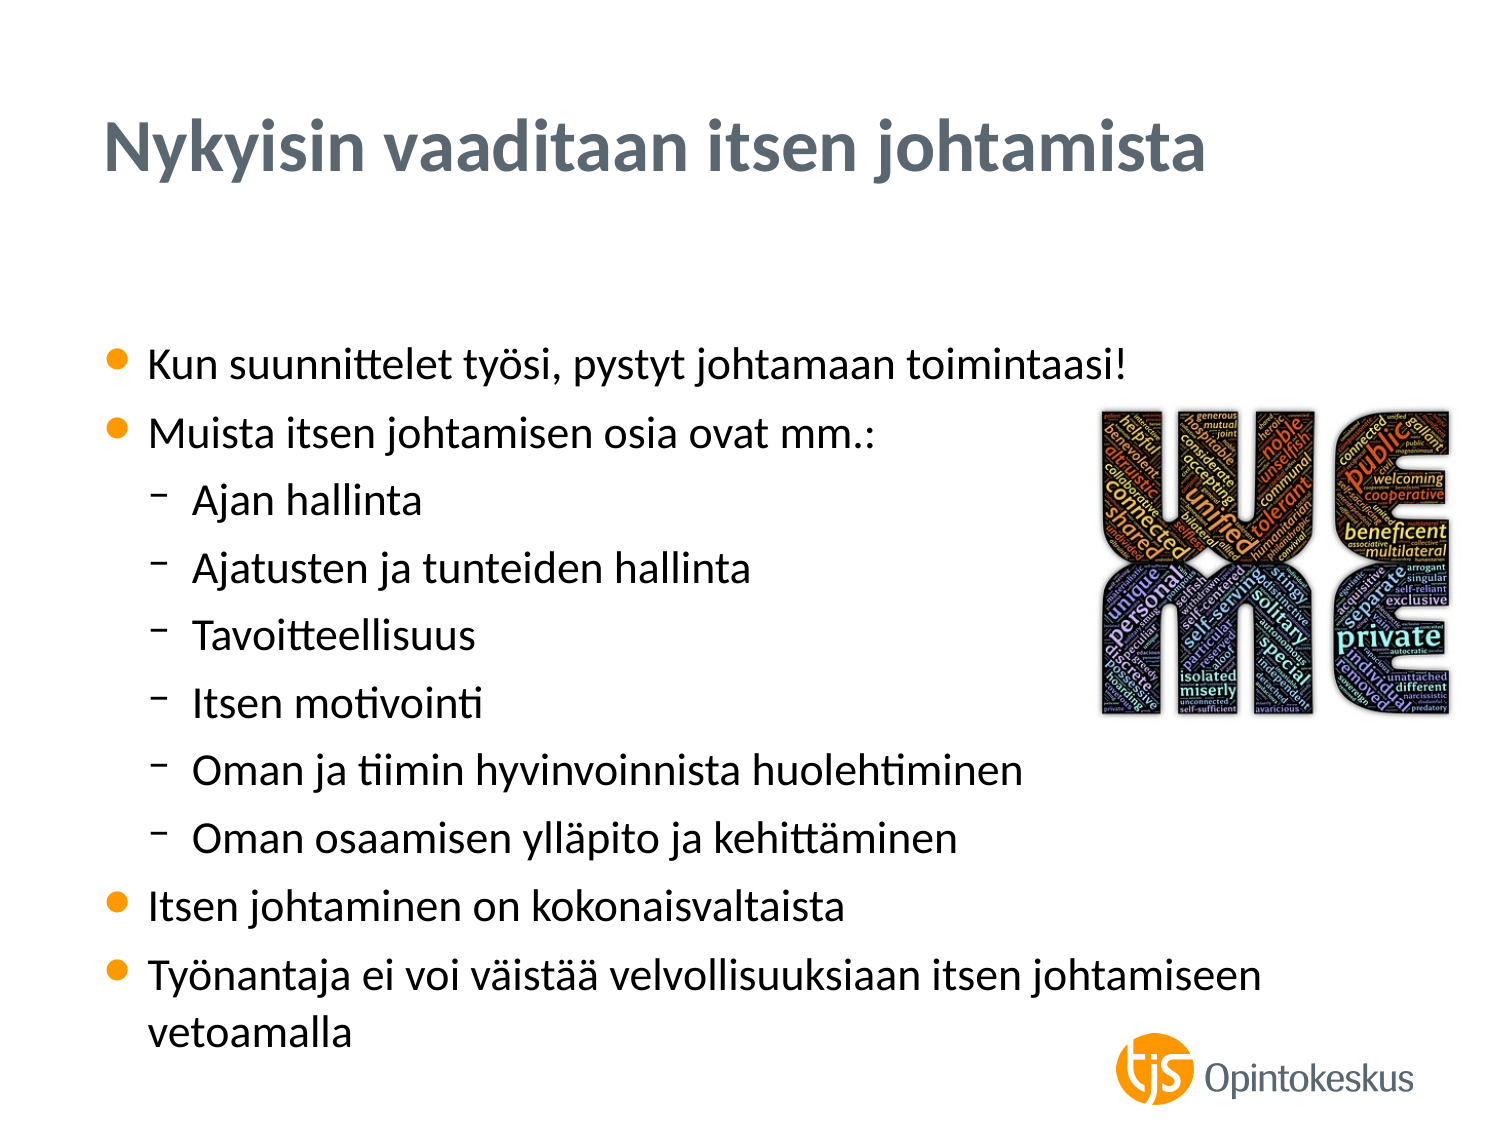

Nykyisin vaaditaan itsen johtamista
# Kun suunnittelet työsi, pystyt johtamaan toimintaasi!
Muista itsen johtamisen osia ovat mm.:
Ajan hallinta
Ajatusten ja tunteiden hallinta
Tavoitteellisuus
Itsen motivointi
Oman ja tiimin hyvinvoinnista huolehtiminen
Oman osaamisen ylläpito ja kehittäminen
Itsen johtaminen on kokonaisvaltaista
Työnantaja ei voi väistää velvollisuuksiaan itsen johtamiseen vetoamalla